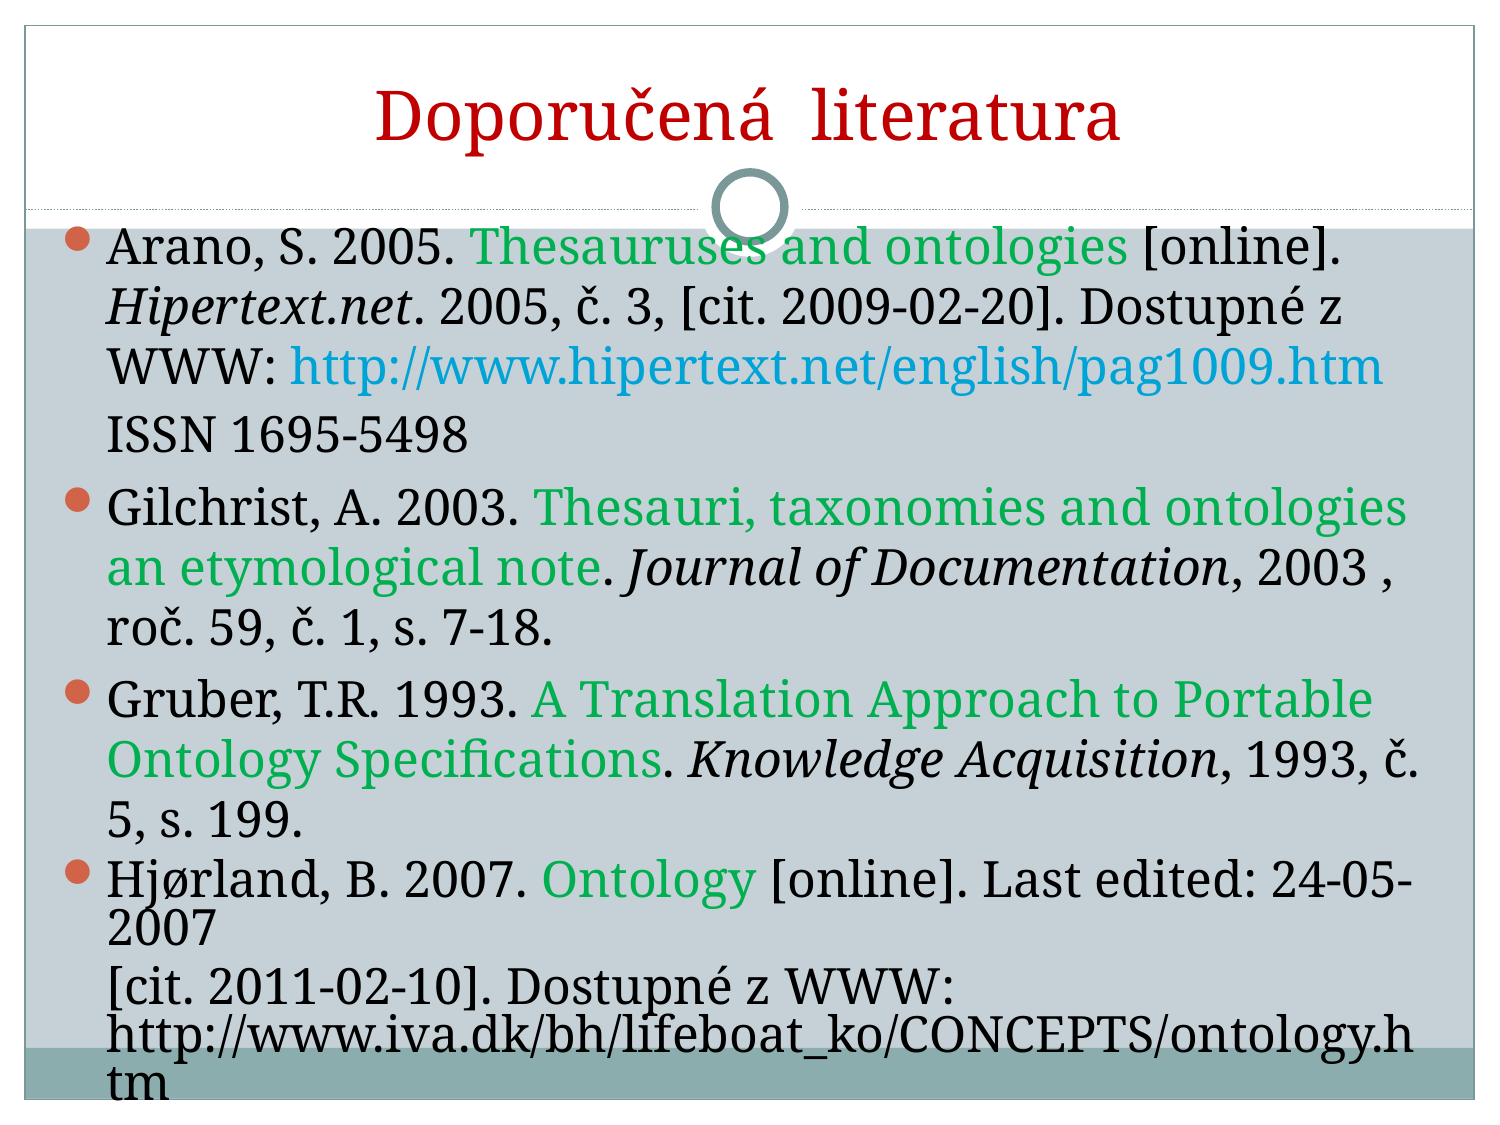

# Doporučená literatura
Arano, S. 2005. Thesauruses and ontologies [online]. Hipertext.net. 2005, č. 3, [cit. 2009-02-20]. Dostupné z WWW: http://www.hipertext.net/english/pag1009.htm
ISSN 1695-5498
Gilchrist, A. 2003. Thesauri, taxonomies and ontologies an etymological note. Journal of Documentation, 2003 , roč. 59, č. 1, s. 7-18.
Gruber, T.R. 1993. A Translation Approach to Portable Ontology Specifications. Knowledge Acquisition, 1993, č. 5, s. 199.
Hjørland, B. 2007. Ontology [online]. Last edited: 24-05-2007
[cit. 2011-02-10]. Dostupné z WWW: http://www.iva.dk/bh/lifeboat_ko/CONCEPTS/ontology.htm